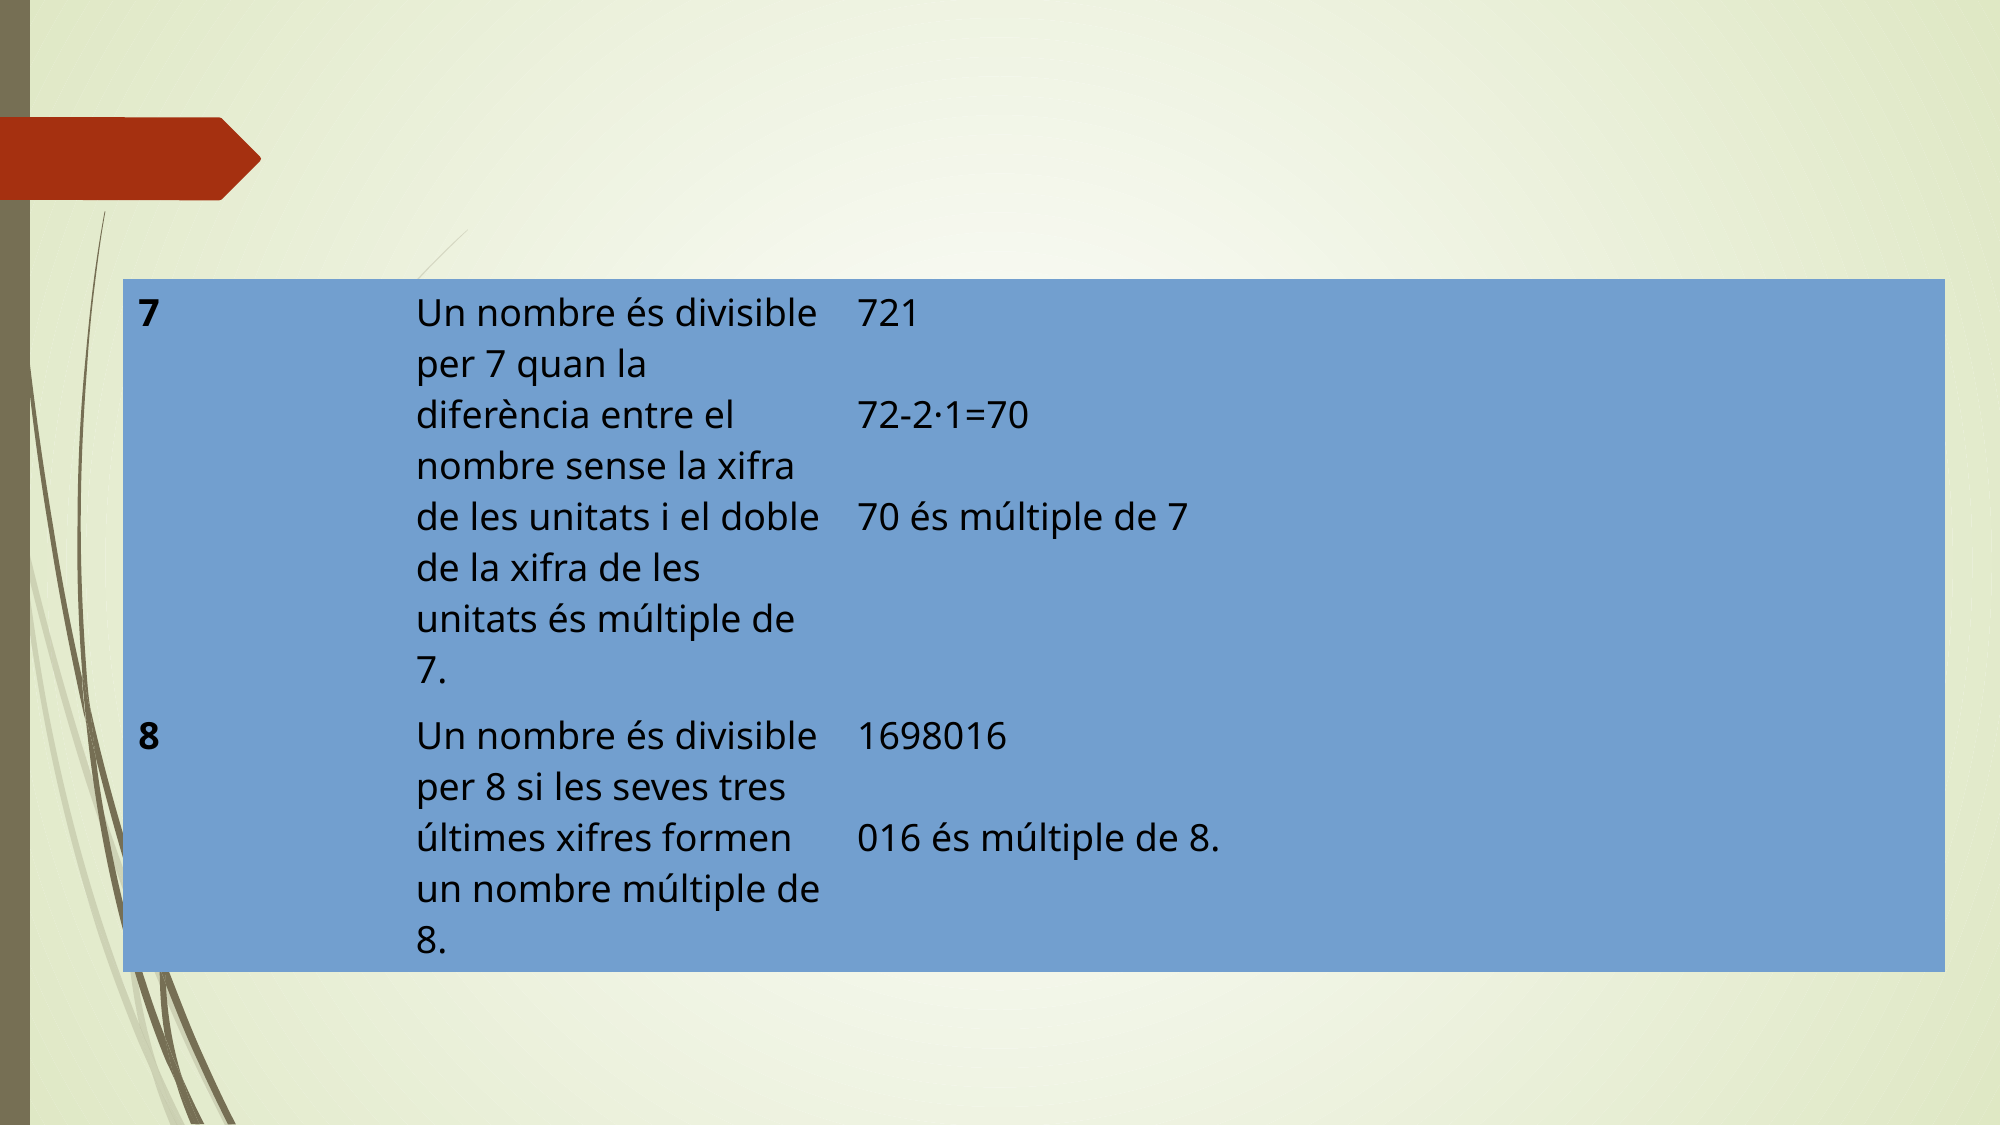

| 7 | Un nombre és divisible per 7 quan la diferència entre el nombre sense la xifra de les unitats i el doble de la xifra de les unitats és múltiple de 7. | 721 72-2·1=70 70 és múltiple de 7 |
| --- | --- | --- |
| 8 | Un nombre és divisible per 8 si les seves tres últimes xifres formen un nombre múltiple de 8. | 1698016 016 és múltiple de 8. |